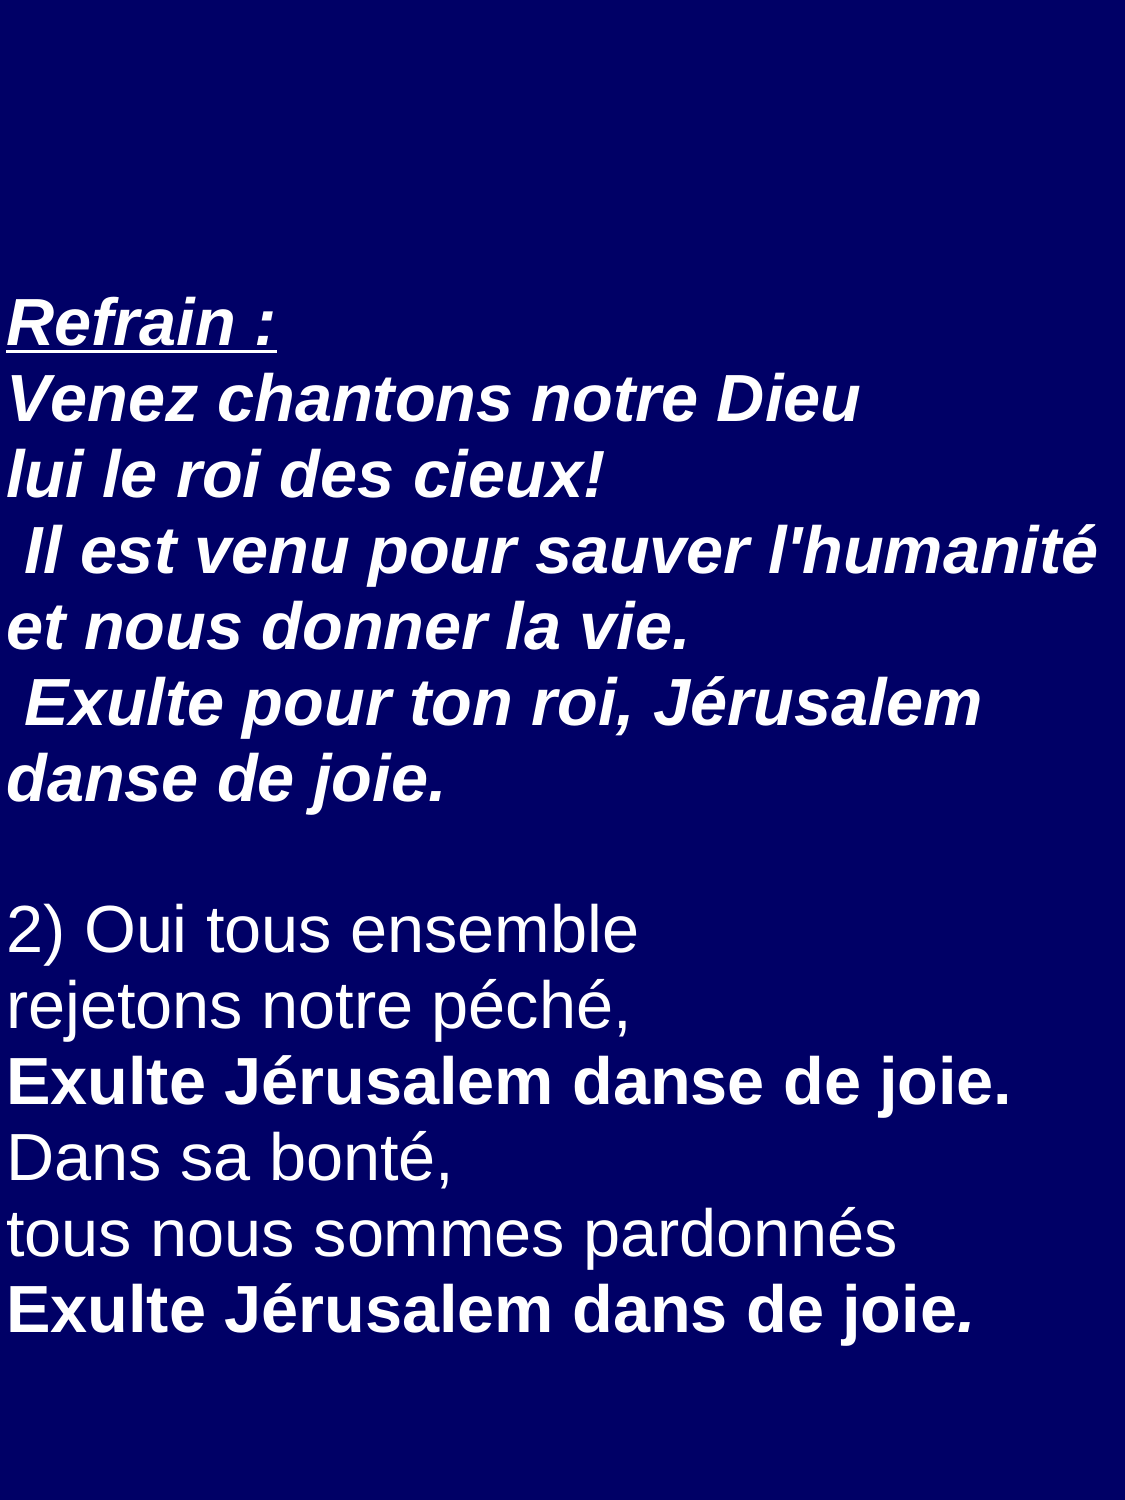

Refrain :
Venez chantons notre Dieu
lui le roi des cieux!
 Il est venu pour sauver l'humanité
et nous donner la vie.
 Exulte pour ton roi, Jérusalem
danse de joie.
2) Oui tous ensemble
rejetons notre péché,
Exulte Jérusalem danse de joie.
Dans sa bonté,
tous nous sommes pardonnés
Exulte Jérusalem dans de joie.